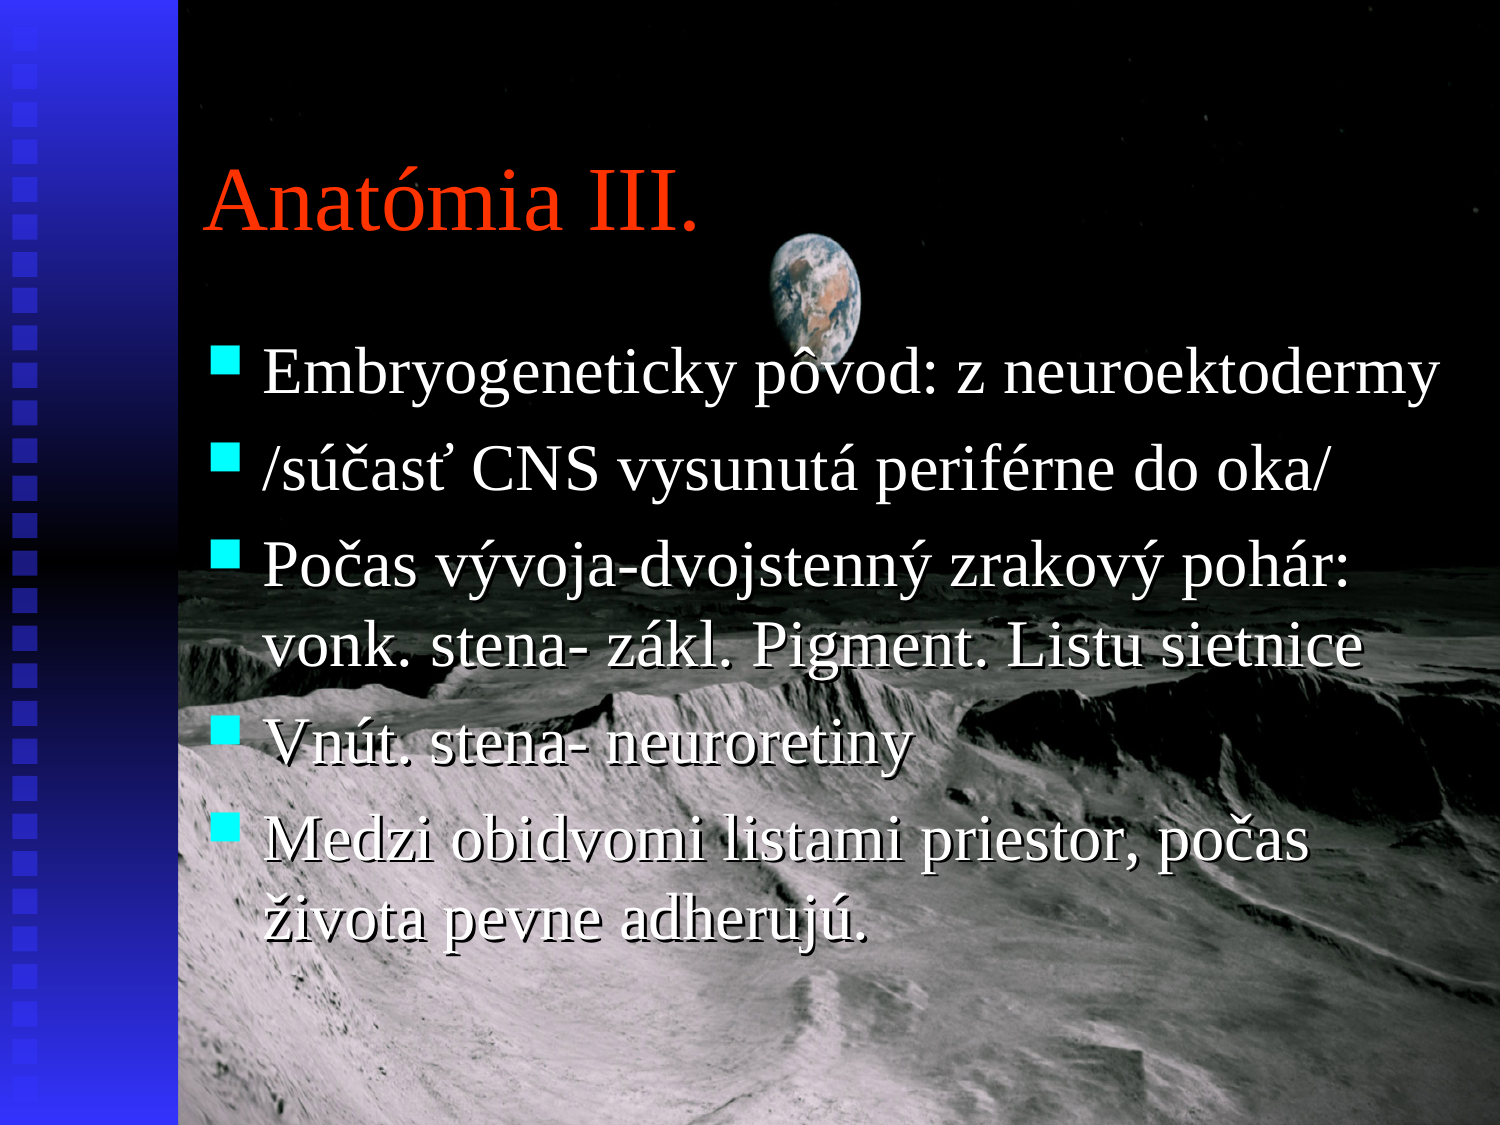

# Anatómia III.
Embryogeneticky pôvod: z neuroektodermy
/súčasť CNS vysunutá periférne do oka/
Počas vývoja-dvojstenný zrakový pohár: vonk. stena- zákl. Pigment. Listu sietnice
Vnút. stena- neuroretiny
Medzi obidvomi listami priestor, počas života pevne adherujú.